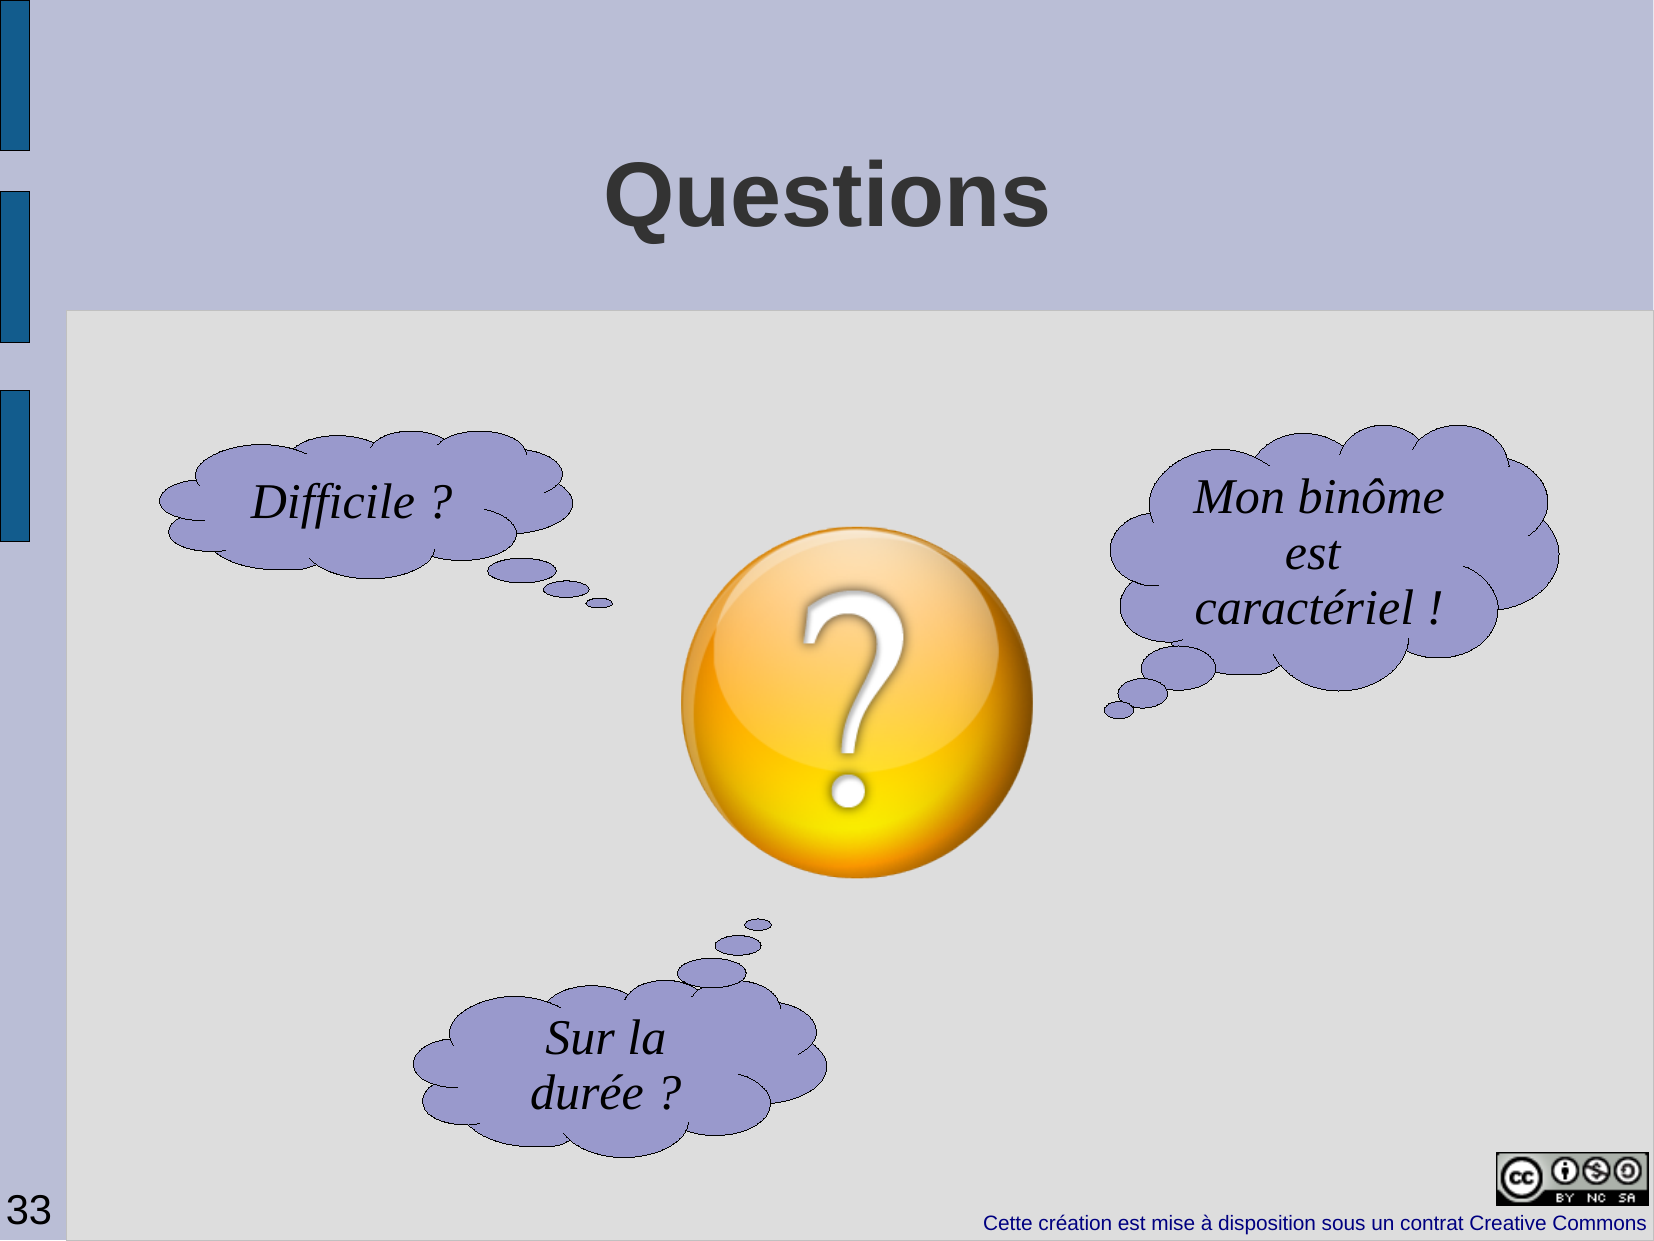

# Questions
Mon binôme est
caractériel !
Difficile ?
Sur la durée ?